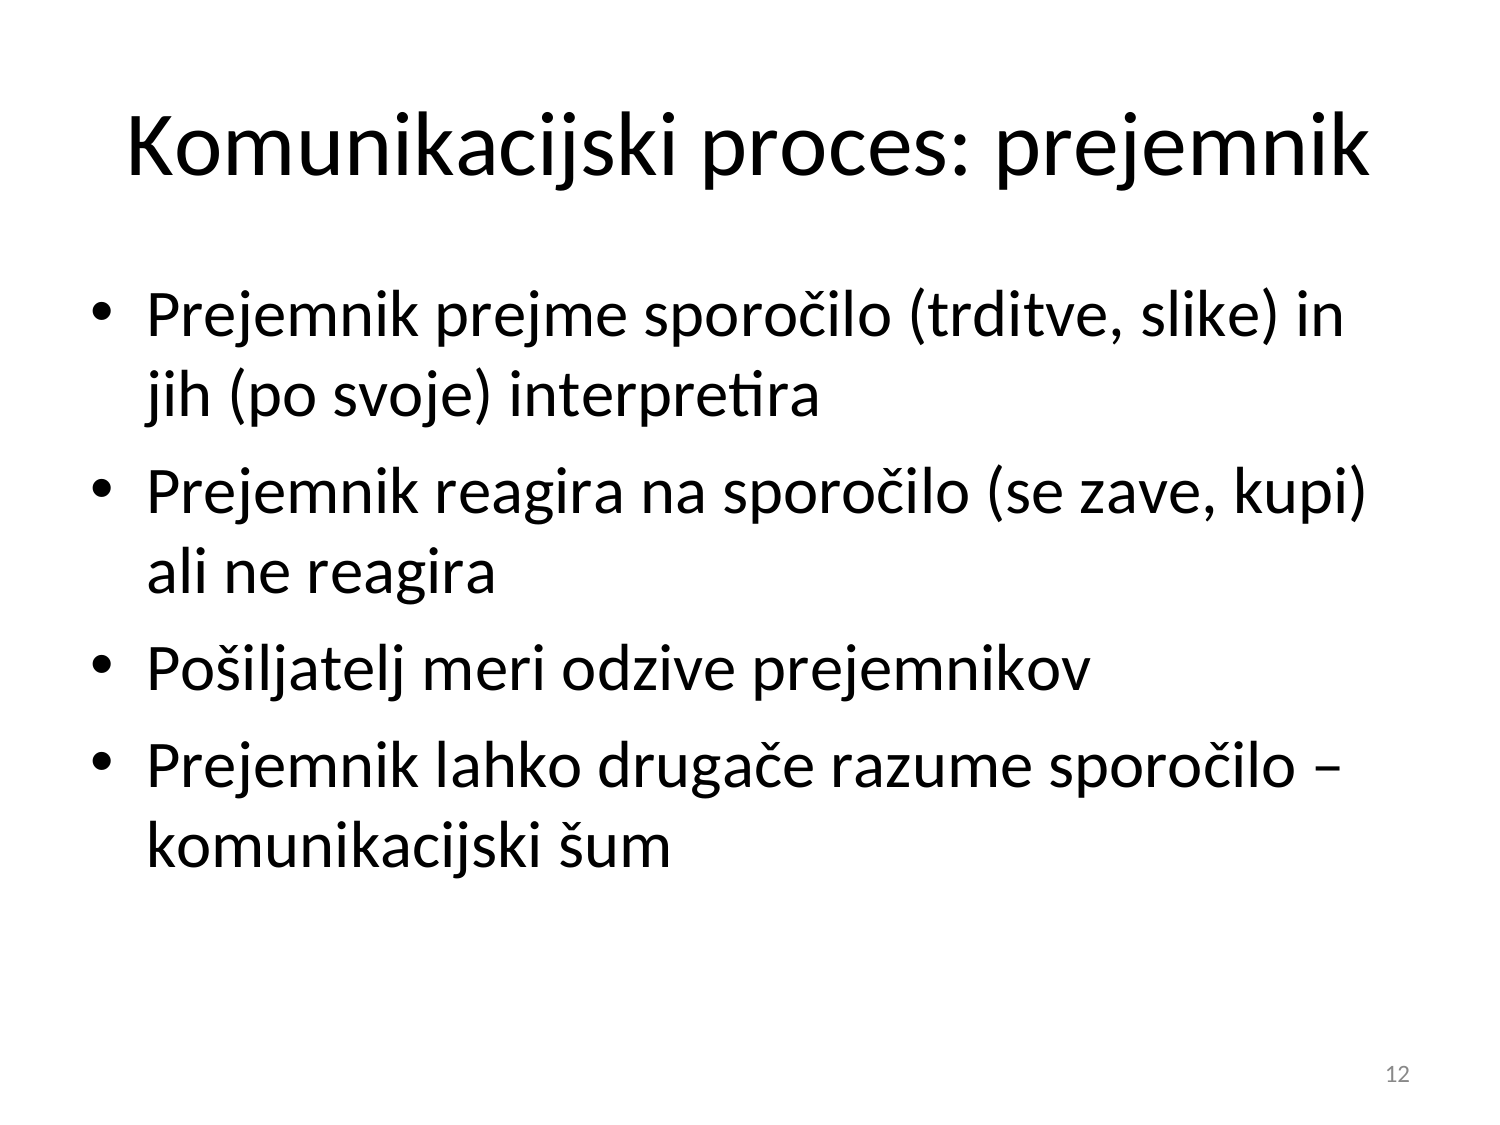

# Komunikacijski proces: prejemnik
Prejemnik prejme sporočilo (trditve, slike) in jih (po svoje) interpretira
Prejemnik reagira na sporočilo (se zave, kupi) ali ne reagira
Pošiljatelj meri odzive prejemnikov
Prejemnik lahko drugače razume sporočilo – komunikacijski šum